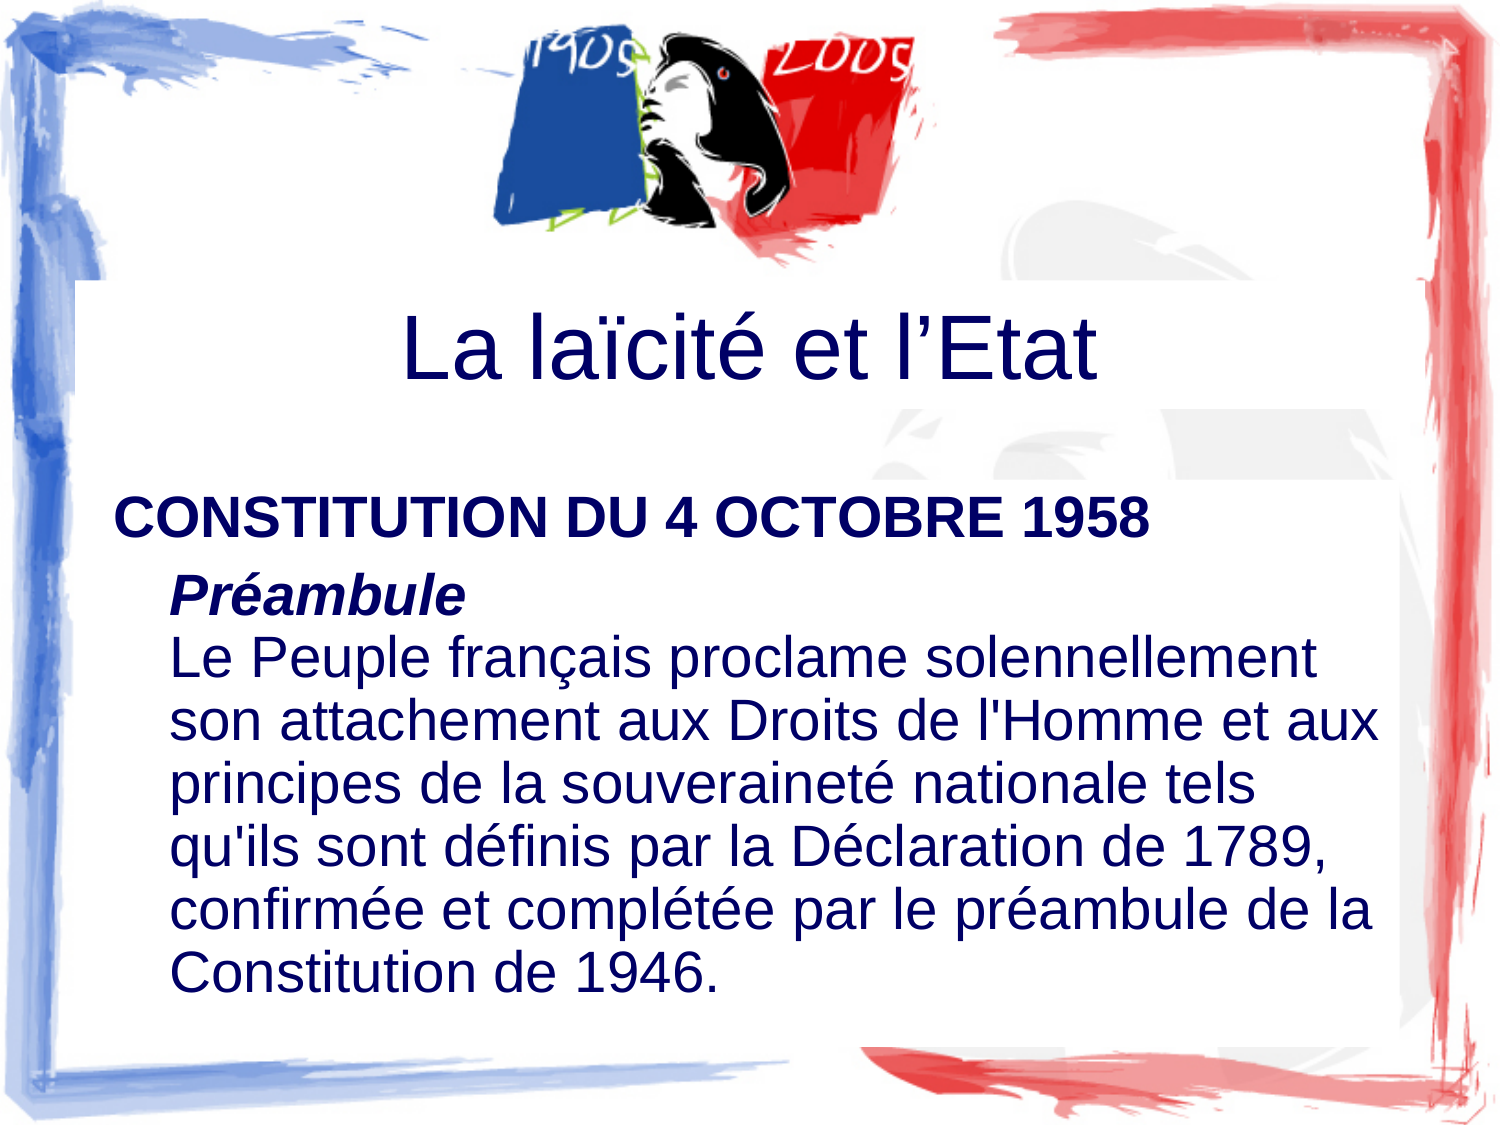

# La laïcité et l’Etat
CONSTITUTION DU 4 OCTOBRE 1958
	Préambule
Le Peuple français proclame solennellement son attachement aux Droits de l'Homme et aux principes de la souveraineté nationale tels qu'ils sont définis par la Déclaration de 1789, confirmée et complétée par le préambule de la Constitution de 1946.